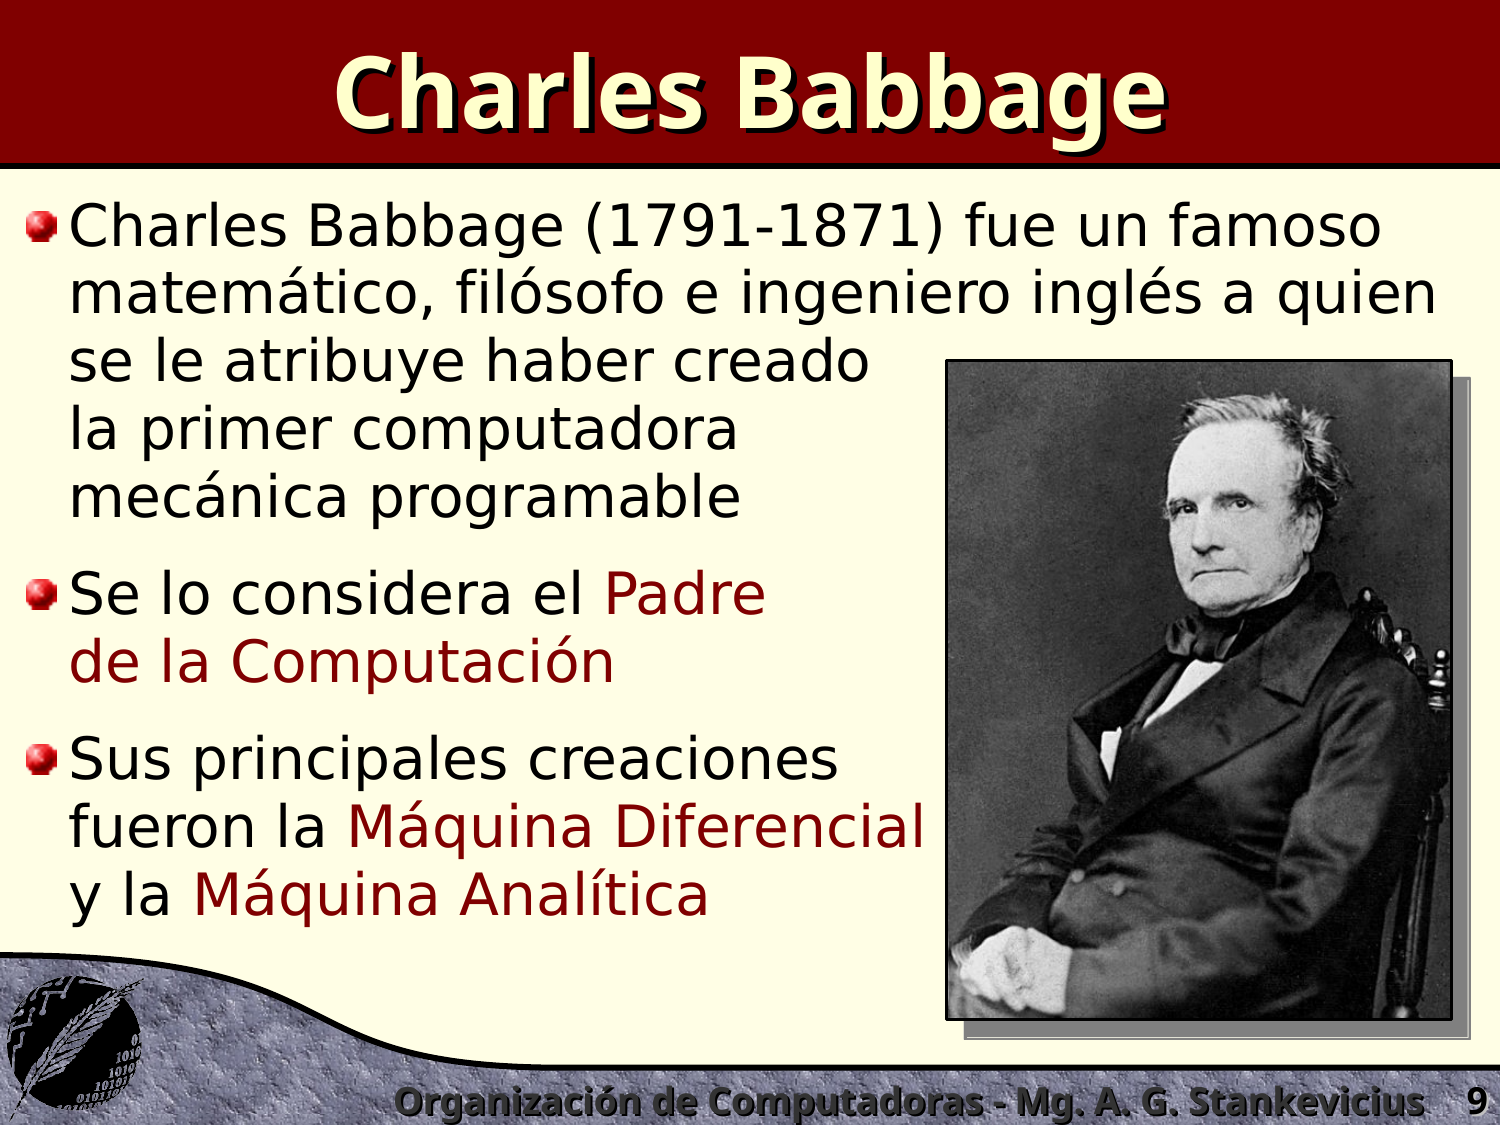

# Charles Babbage
Charles Babbage (1791-1871) fue un famoso matemático, filósofo e ingeniero inglés a quien se le atribuye haber creado
la primer computadora
mecánica programable
Se lo considera el Padre
de la Computación
Sus principales creaciones
fueron la Máquina Diferencial
y la Máquina Analítica
9